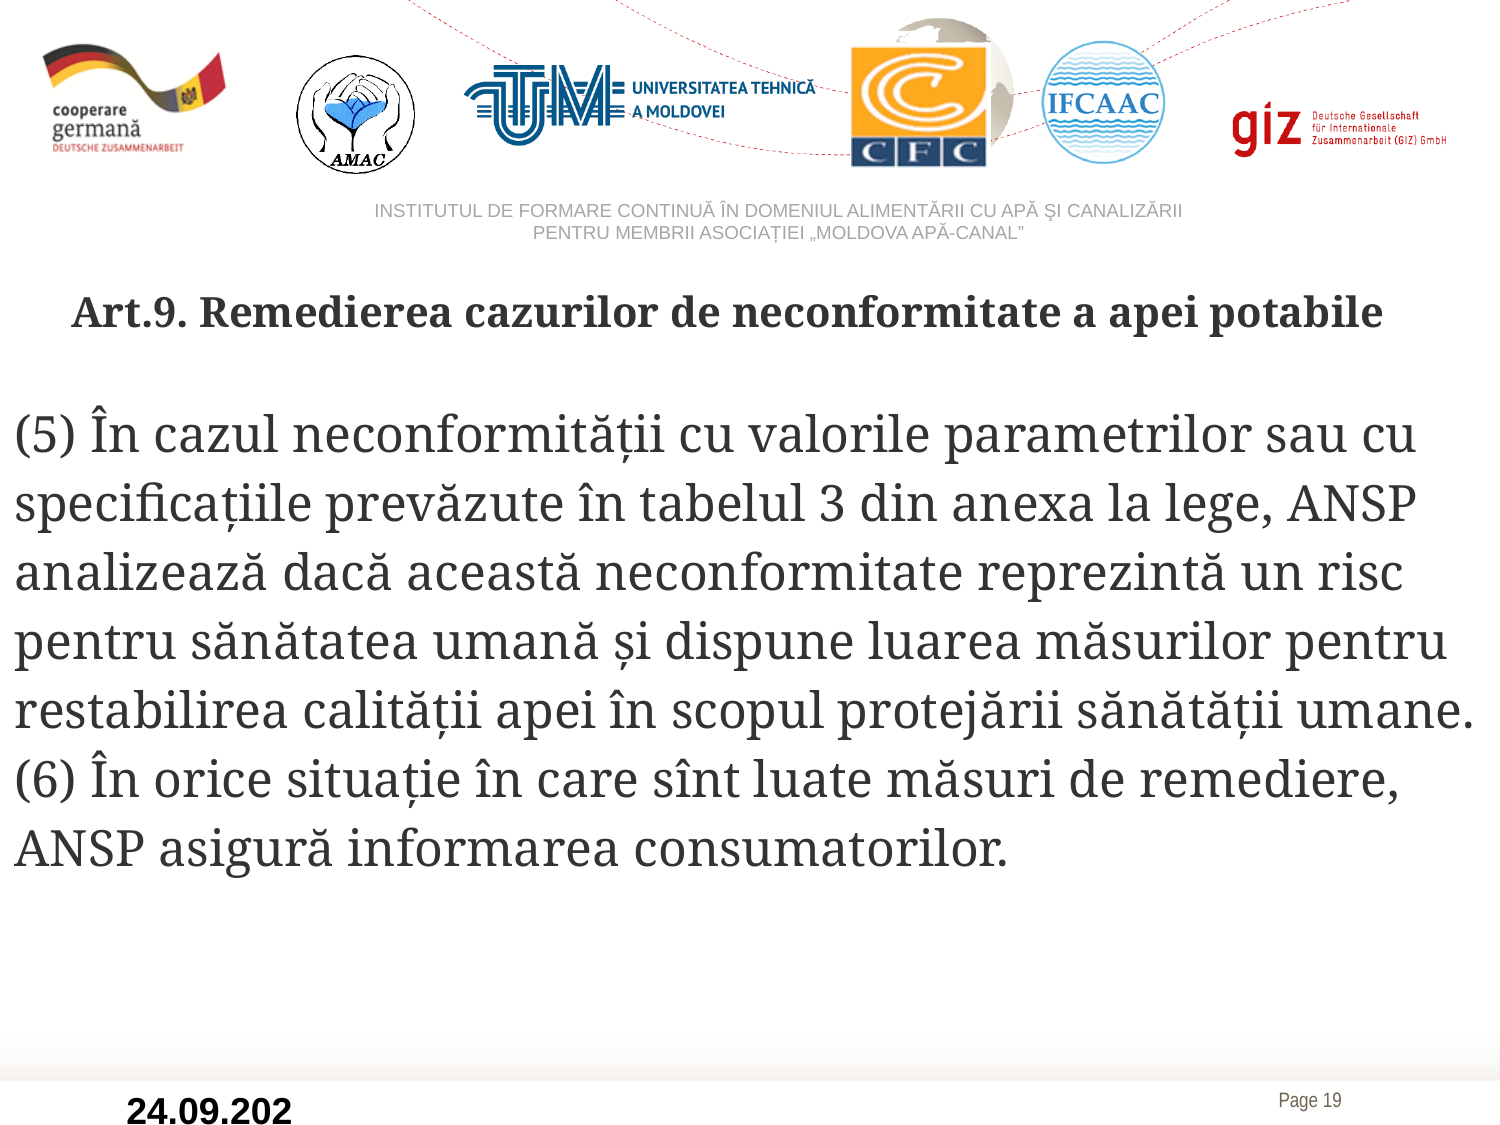

INSTITUTUL DE FORMARE CONTINUĂ ÎN DOMENIUL ALIMENTĂRII CU APĂ ŞI CANALIZĂRII
PENTRU MEMBRII ASOCIAȚIEI „MOLDOVA APĂ-CANAL”
# Art.9. Remedierea cazurilor de neconformitate a apei potabile (5) În cazul neconformității cu valorile parametrilor sau cu specificațiile prevăzute în tabelul 3 din anexa la lege, ANSP analizează dacă această neconformitate reprezintă un risc pentru sănătatea umană și dispune luarea măsurilor pentru restabilirea calității apei în scopul protejării sănătății umane. (6) În orice situație în care sînt luate măsuri de remediere, ANSP asigură informarea consumatorilor.